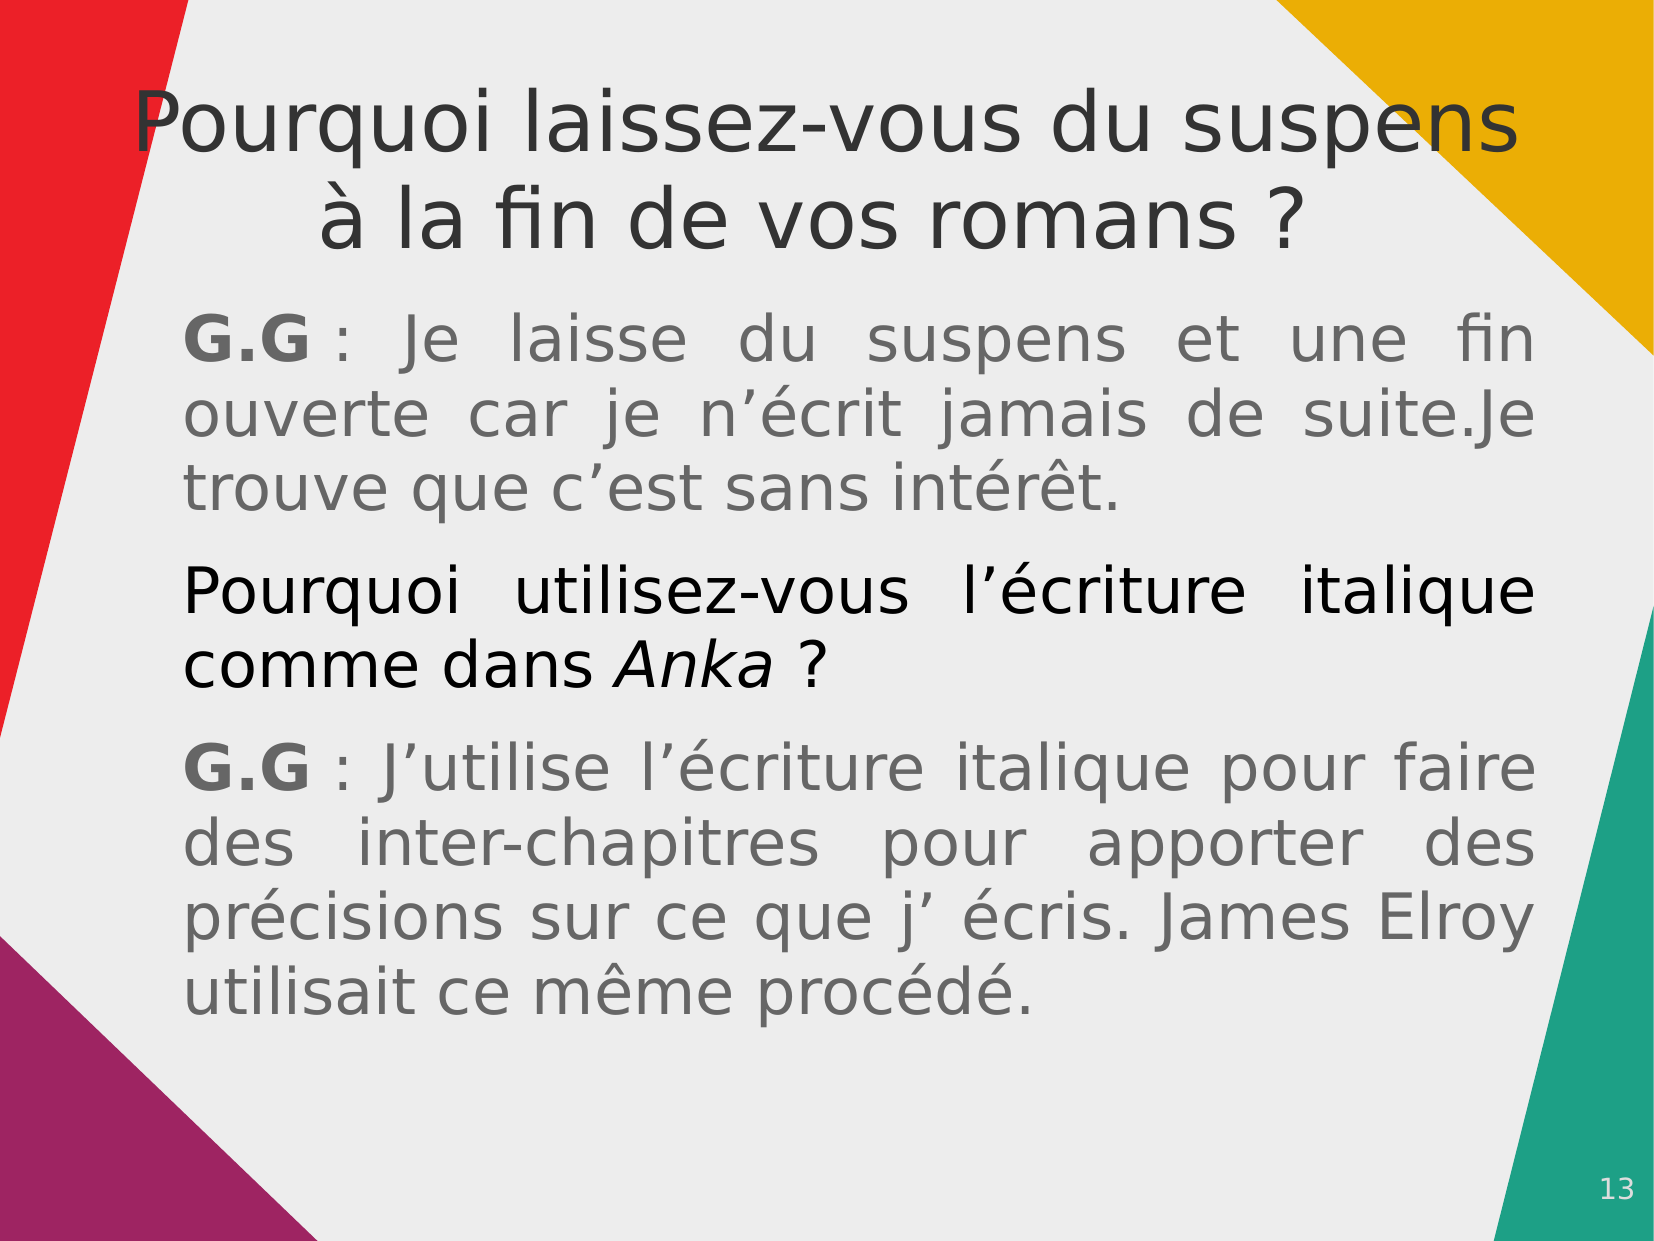

# Pourquoi laissez-vous du suspens à la fin de vos romans ?
G.G : Je laisse du suspens et une fin ouverte car je n’écrit jamais de suite.Je trouve que c’est sans intérêt.
Pourquoi utilisez-vous l’écriture italique comme dans Anka ?
G.G : J’utilise l’écriture italique pour faire des inter-chapitres pour apporter des précisions sur ce que j’ écris. James Elroy utilisait ce même procédé.
13